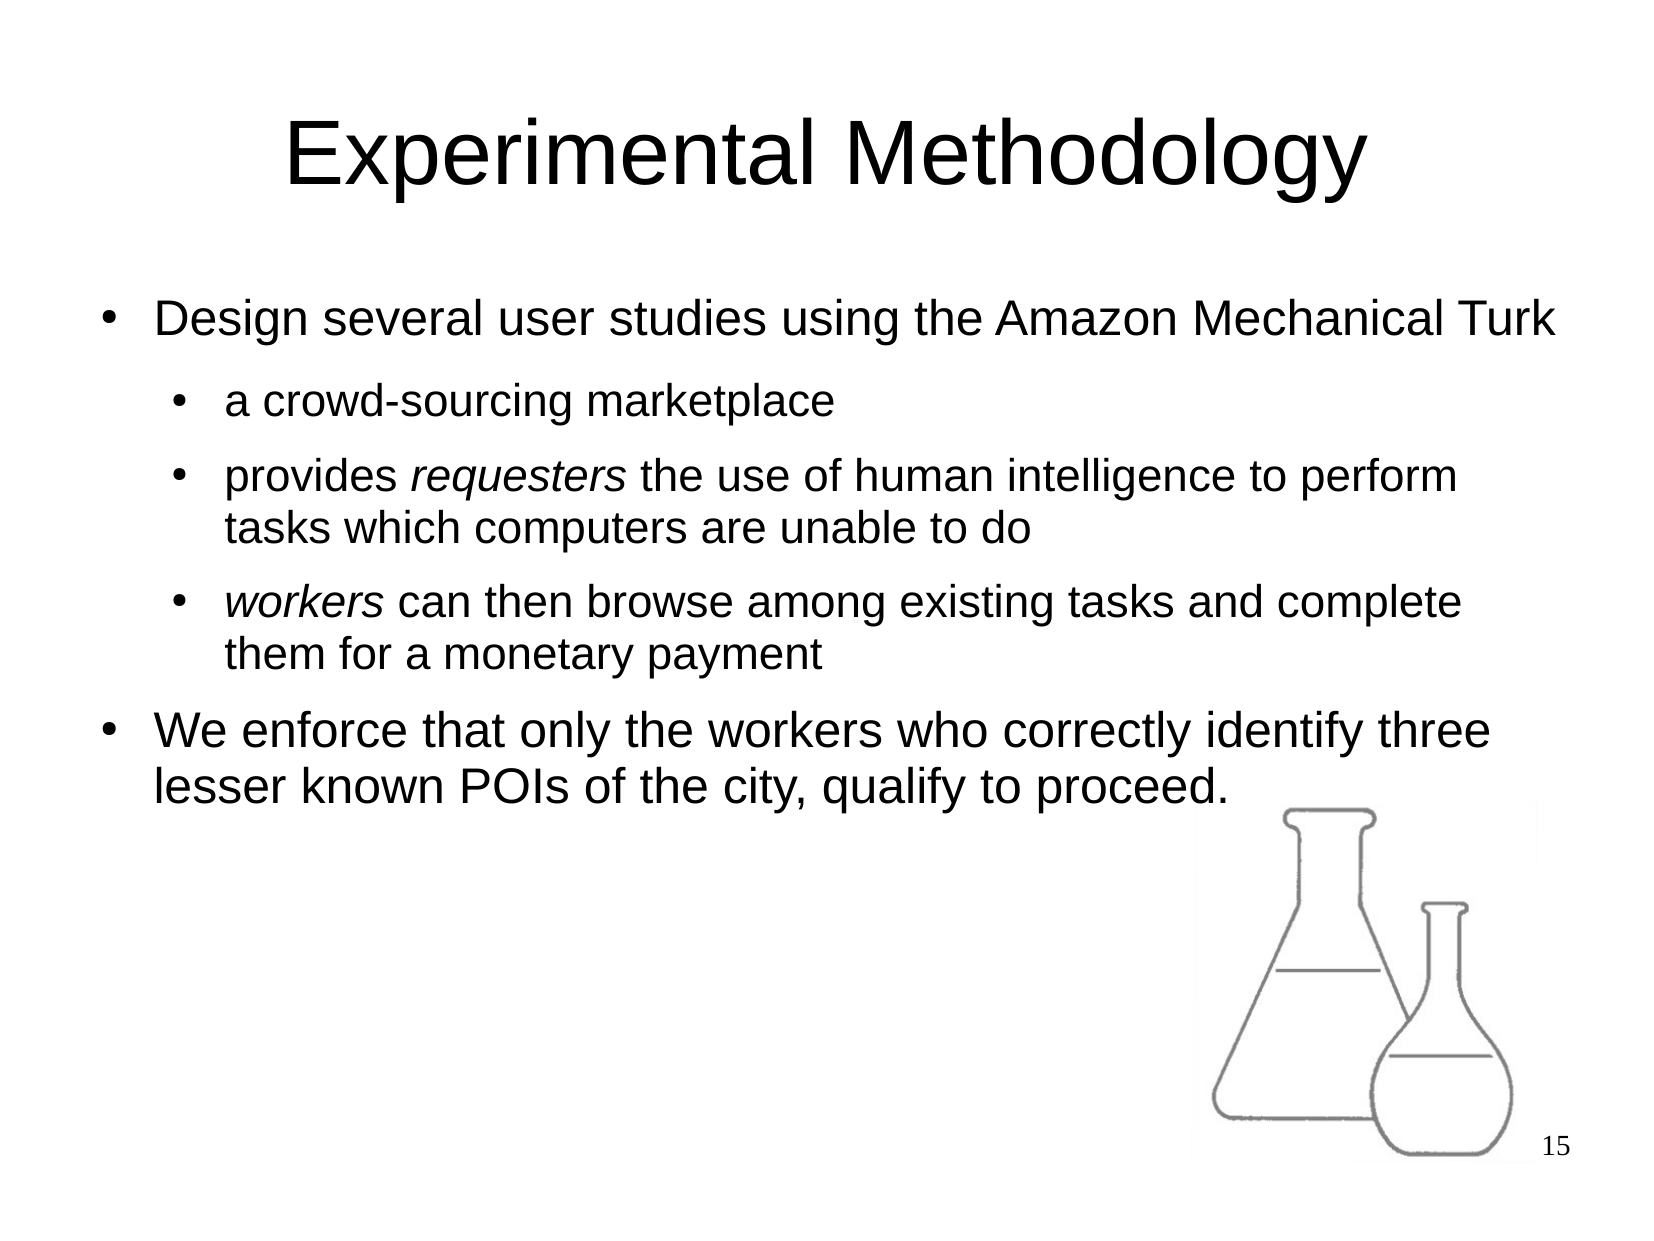

# Experimental Methodology
Design several user studies using the Amazon Mechanical Turk
a crowd-sourcing marketplace
provides requesters the use of human intelligence to perform tasks which computers are unable to do
workers can then browse among existing tasks and complete them for a monetary payment
We enforce that only the workers who correctly identify three lesser known POIs of the city, qualify to proceed.
15